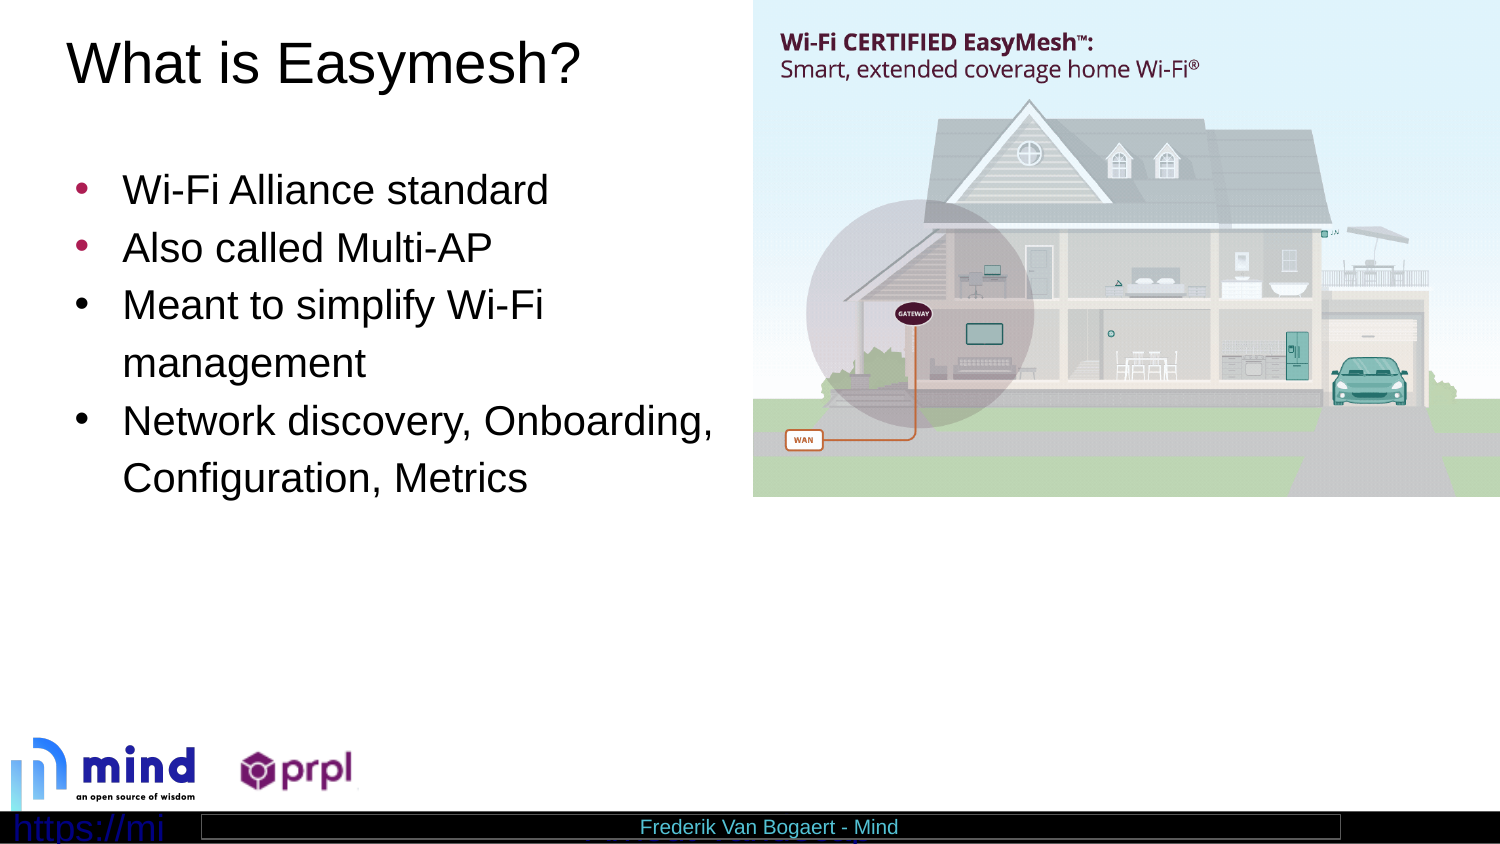

# What is Easymesh?
Wi-Fi Alliance standard
Also called Multi-AP
Meant to simplify Wi-Fi management
Network discovery, Onboarding, Configuration, Metrics
Frederik Van Bogaert - Mind